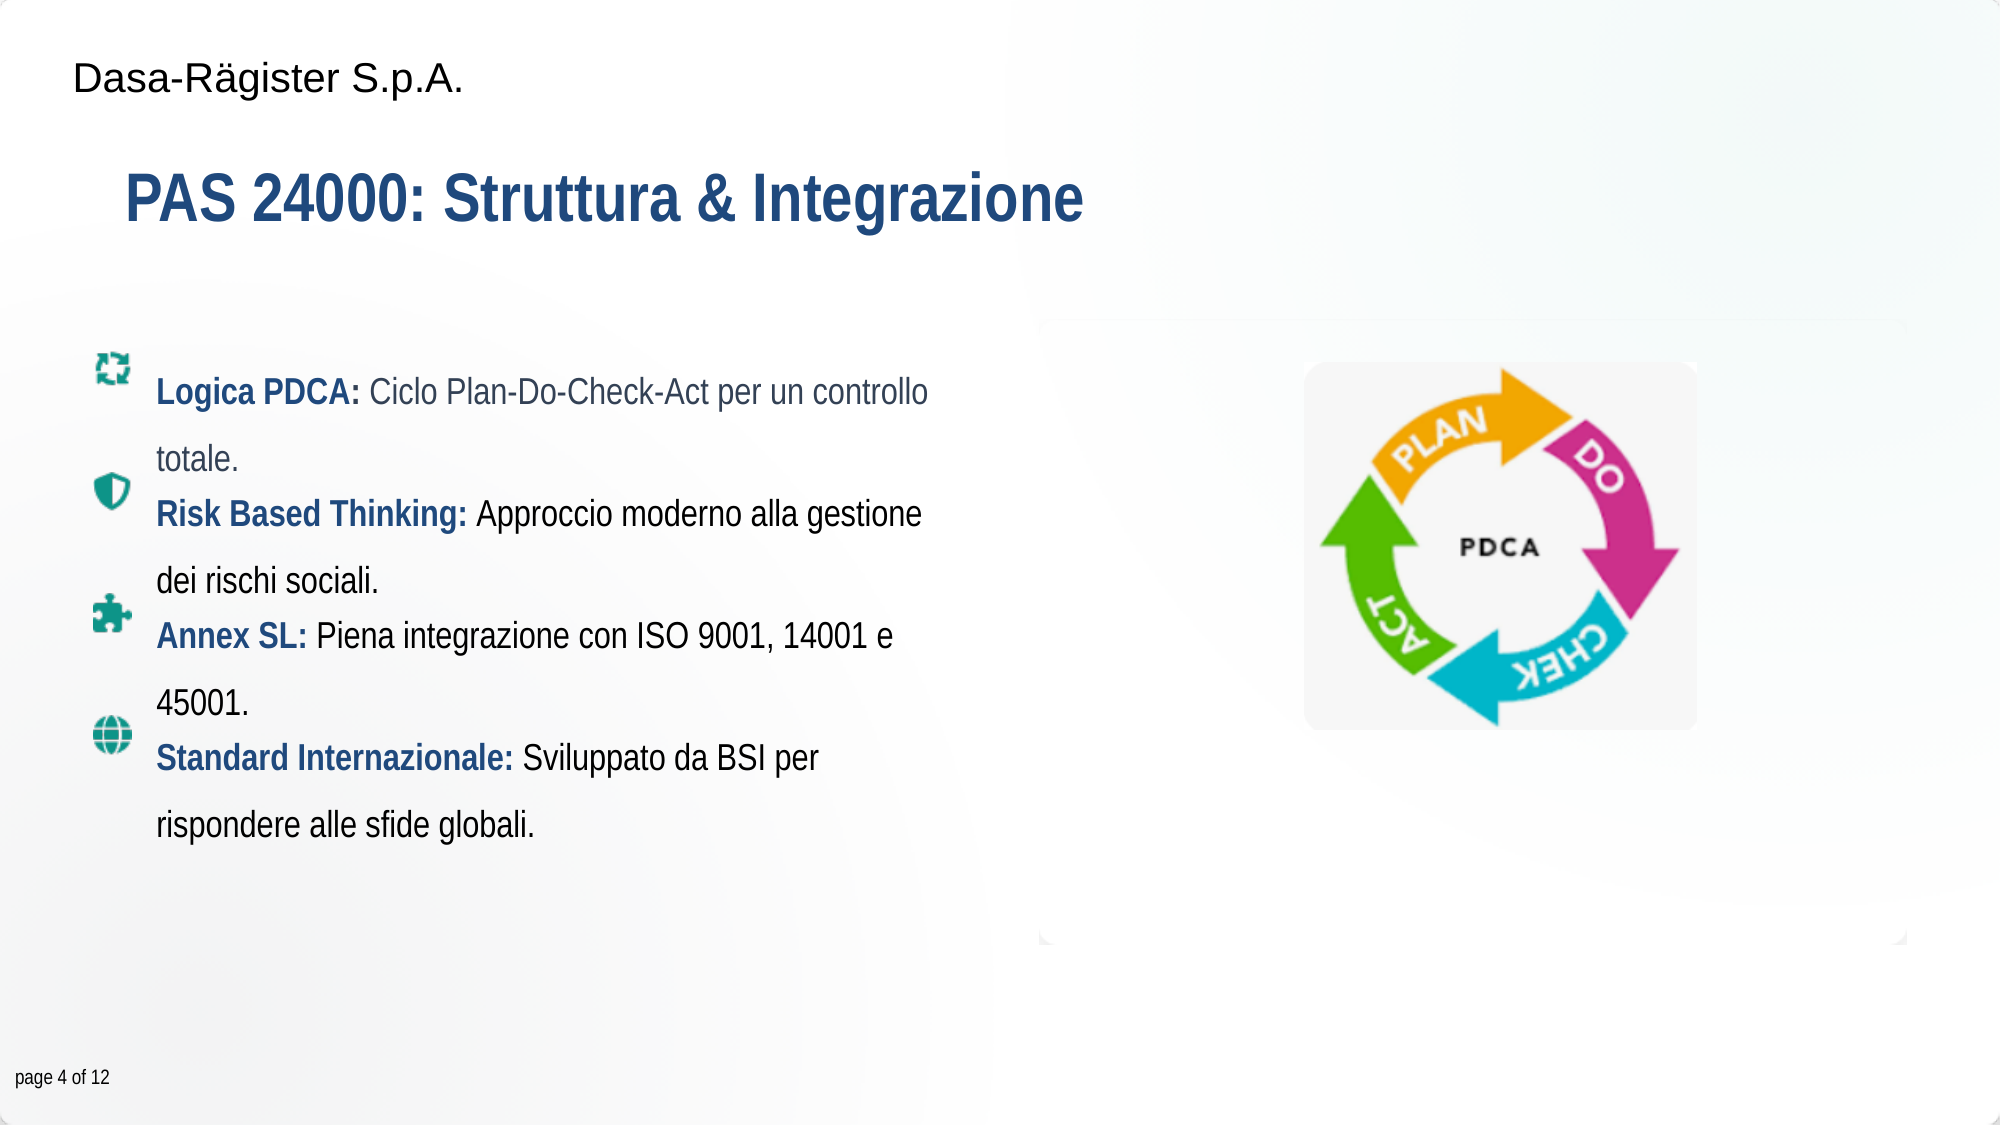

Dasa-Rägister S.p.A.
PAS 24000: Struttura & Integrazione
Logica PDCA: Ciclo Plan-Do-Check-Act per un controllo totale.
Risk Based Thinking: Approccio moderno alla gestione dei rischi sociali.
Annex SL: Piena integrazione con ISO 9001, 14001 e 45001.
Standard Internazionale: Sviluppato da BSI per rispondere alle sfide globali.
page 4 of 12